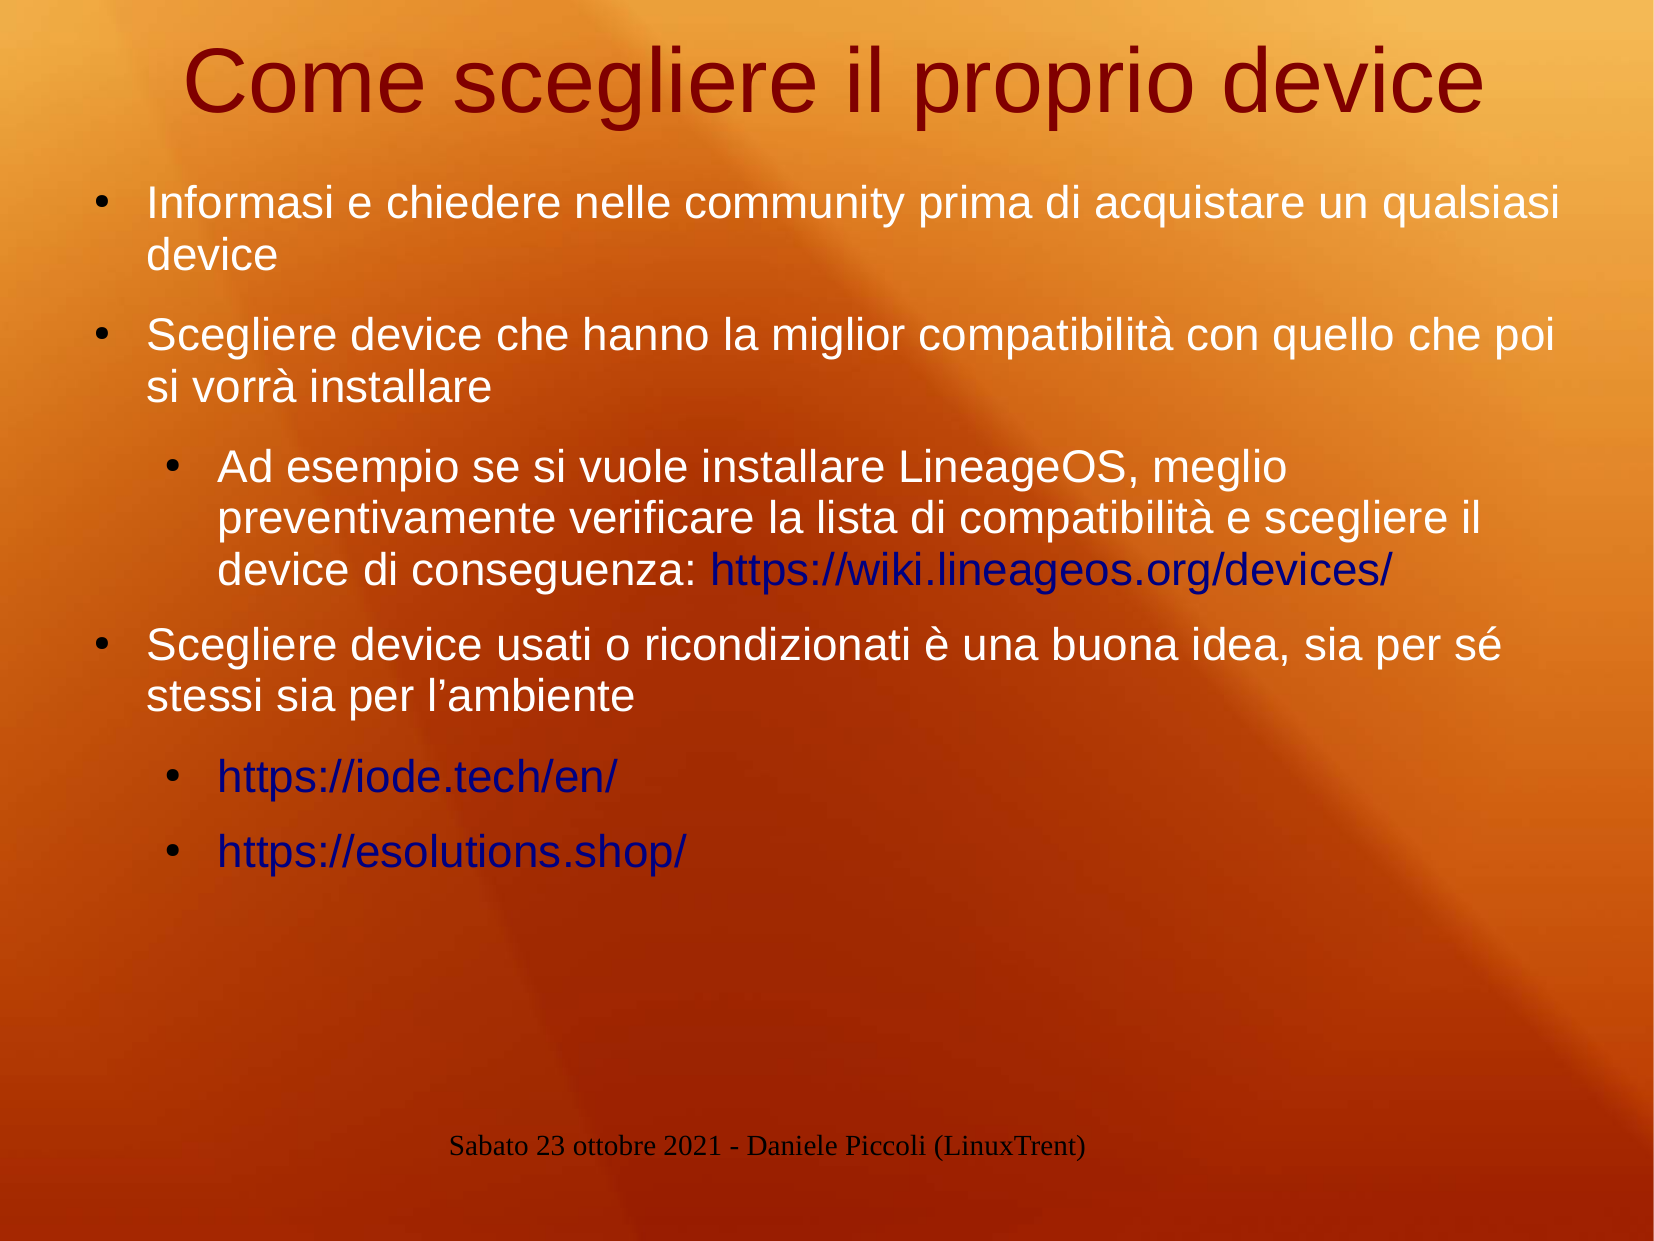

# Come scegliere il proprio device
Informasi e chiedere nelle community prima di acquistare un qualsiasi device
Scegliere device che hanno la miglior compatibilità con quello che poi si vorrà installare
Ad esempio se si vuole installare LineageOS, meglio preventivamente verificare la lista di compatibilità e scegliere il device di conseguenza: https://wiki.lineageos.org/devices/
Scegliere device usati o ricondizionati è una buona idea, sia per sé stessi sia per l’ambiente
https://iode.tech/en/
https://esolutions.shop/
Sabato 23 ottobre 2021 - Daniele Piccoli (LinuxTrent)